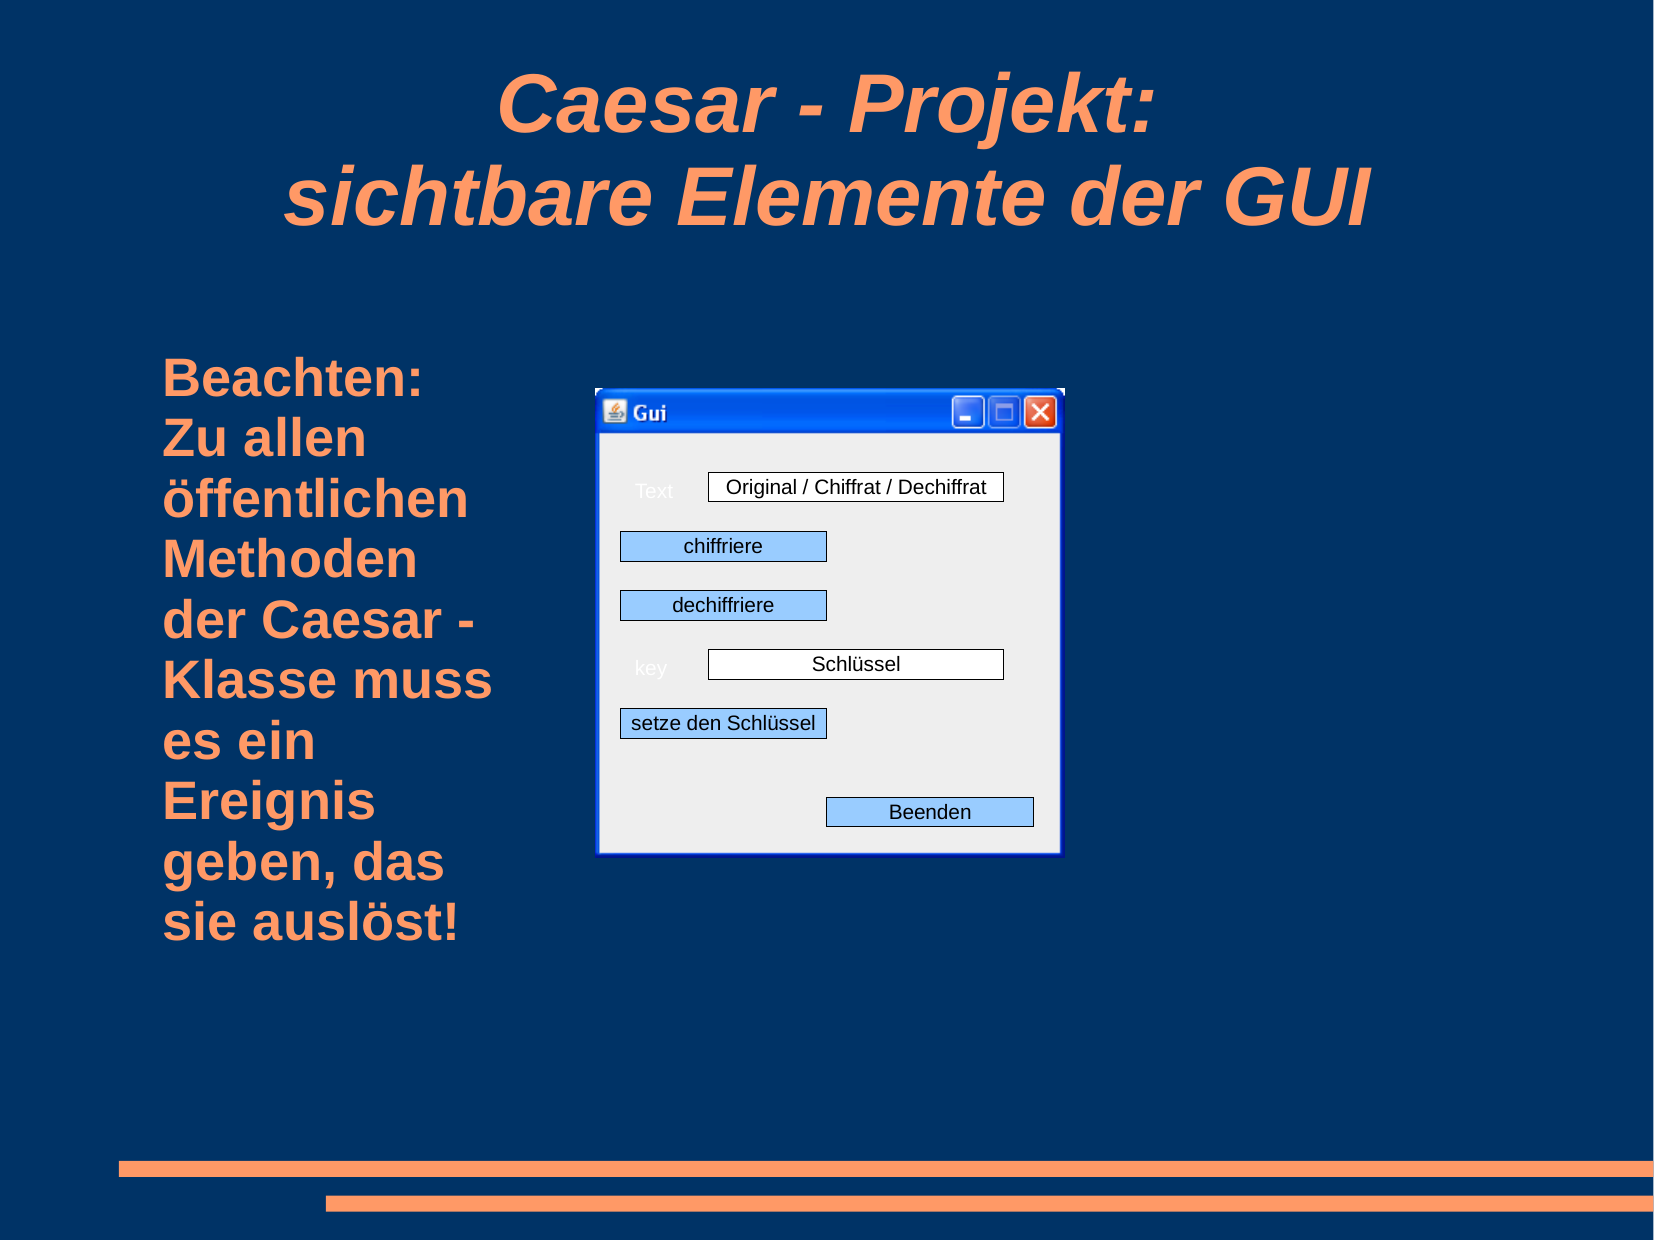

# Caesar - Projekt: sichtbare Elemente der GUI
Beachten:
Zu allen öffentlichen Methoden der Caesar - Klasse muss es ein Ereignis geben, das sie auslöst!
Text
Original / Chiffrat / Dechiffrat
chiffriere
dechiffriere
key
Schlüssel
setze den Schlüssel
Beenden